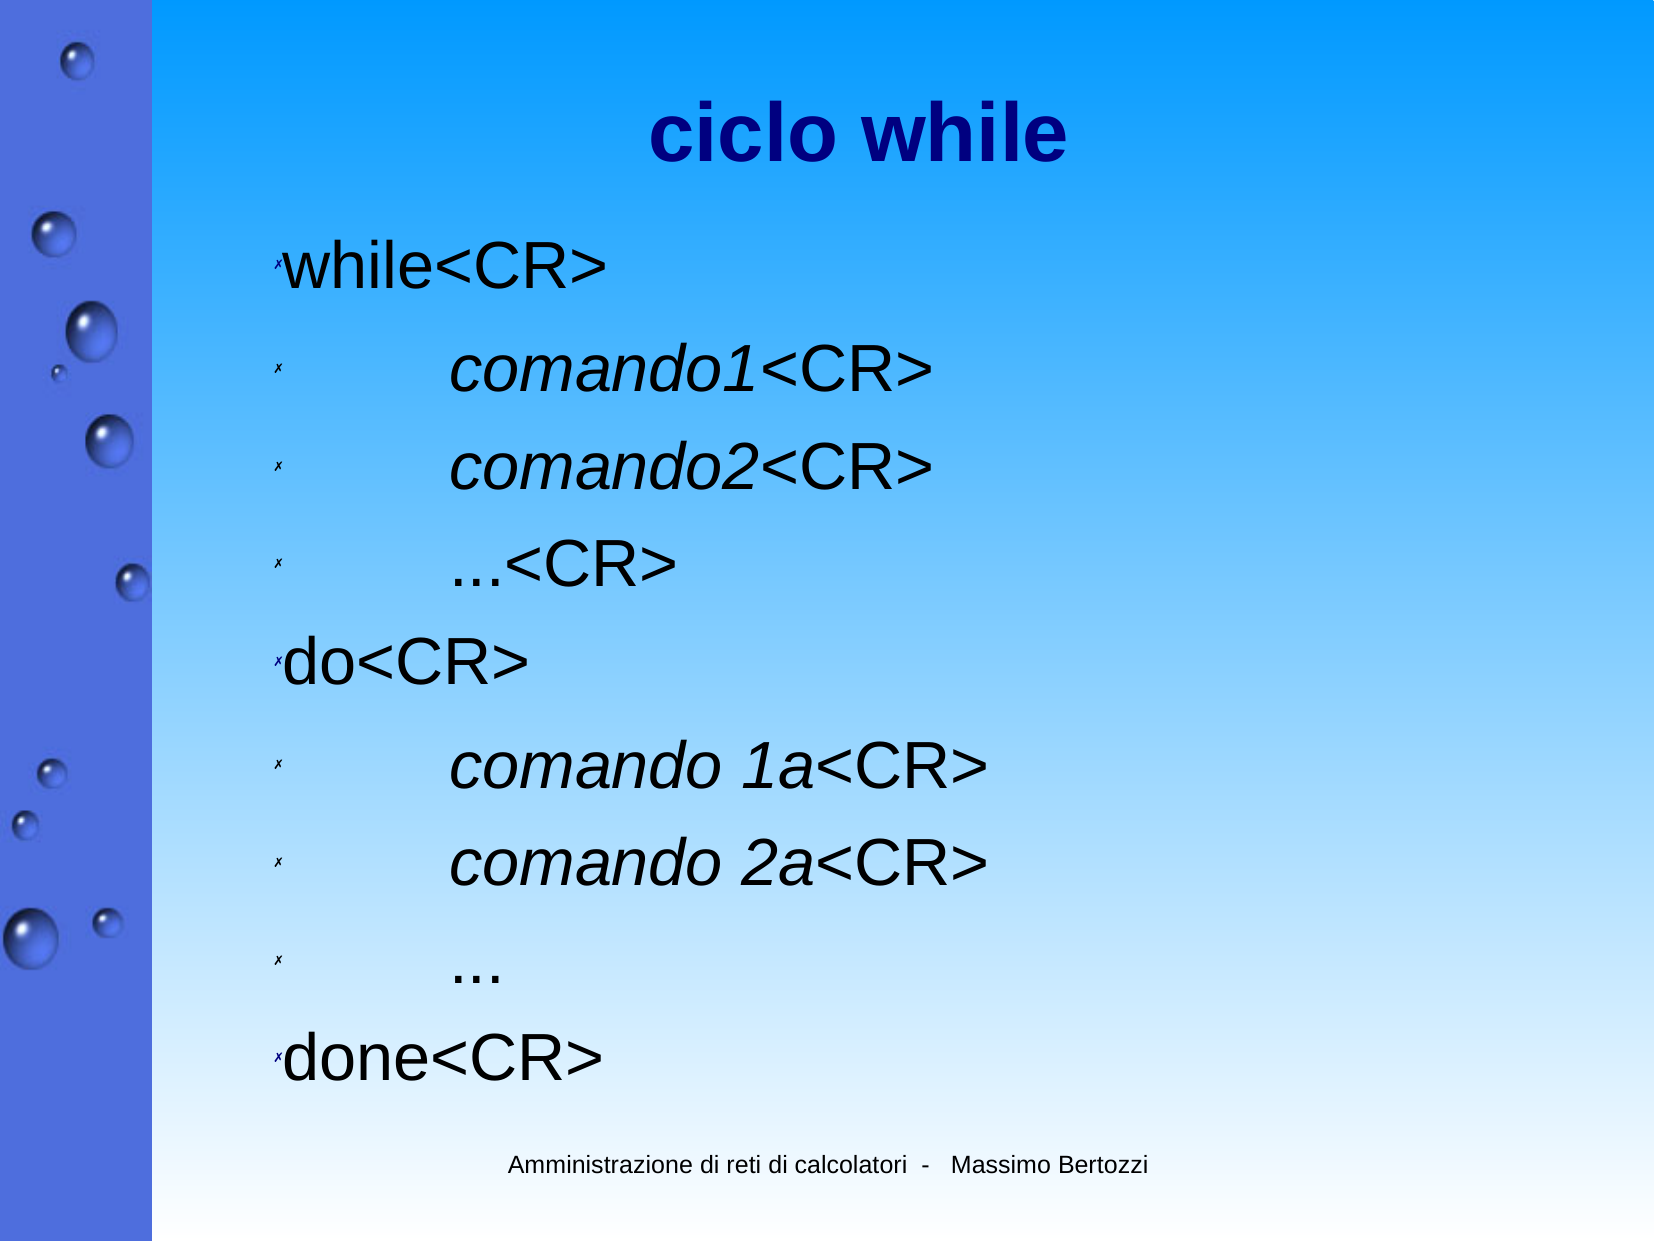

# ciclo while
while<CR>
 comando1<CR>
 comando2<CR>
 ...<CR>
do<CR>
 comando 1a<CR>
 comando 2a<CR>
 ...
done<CR>